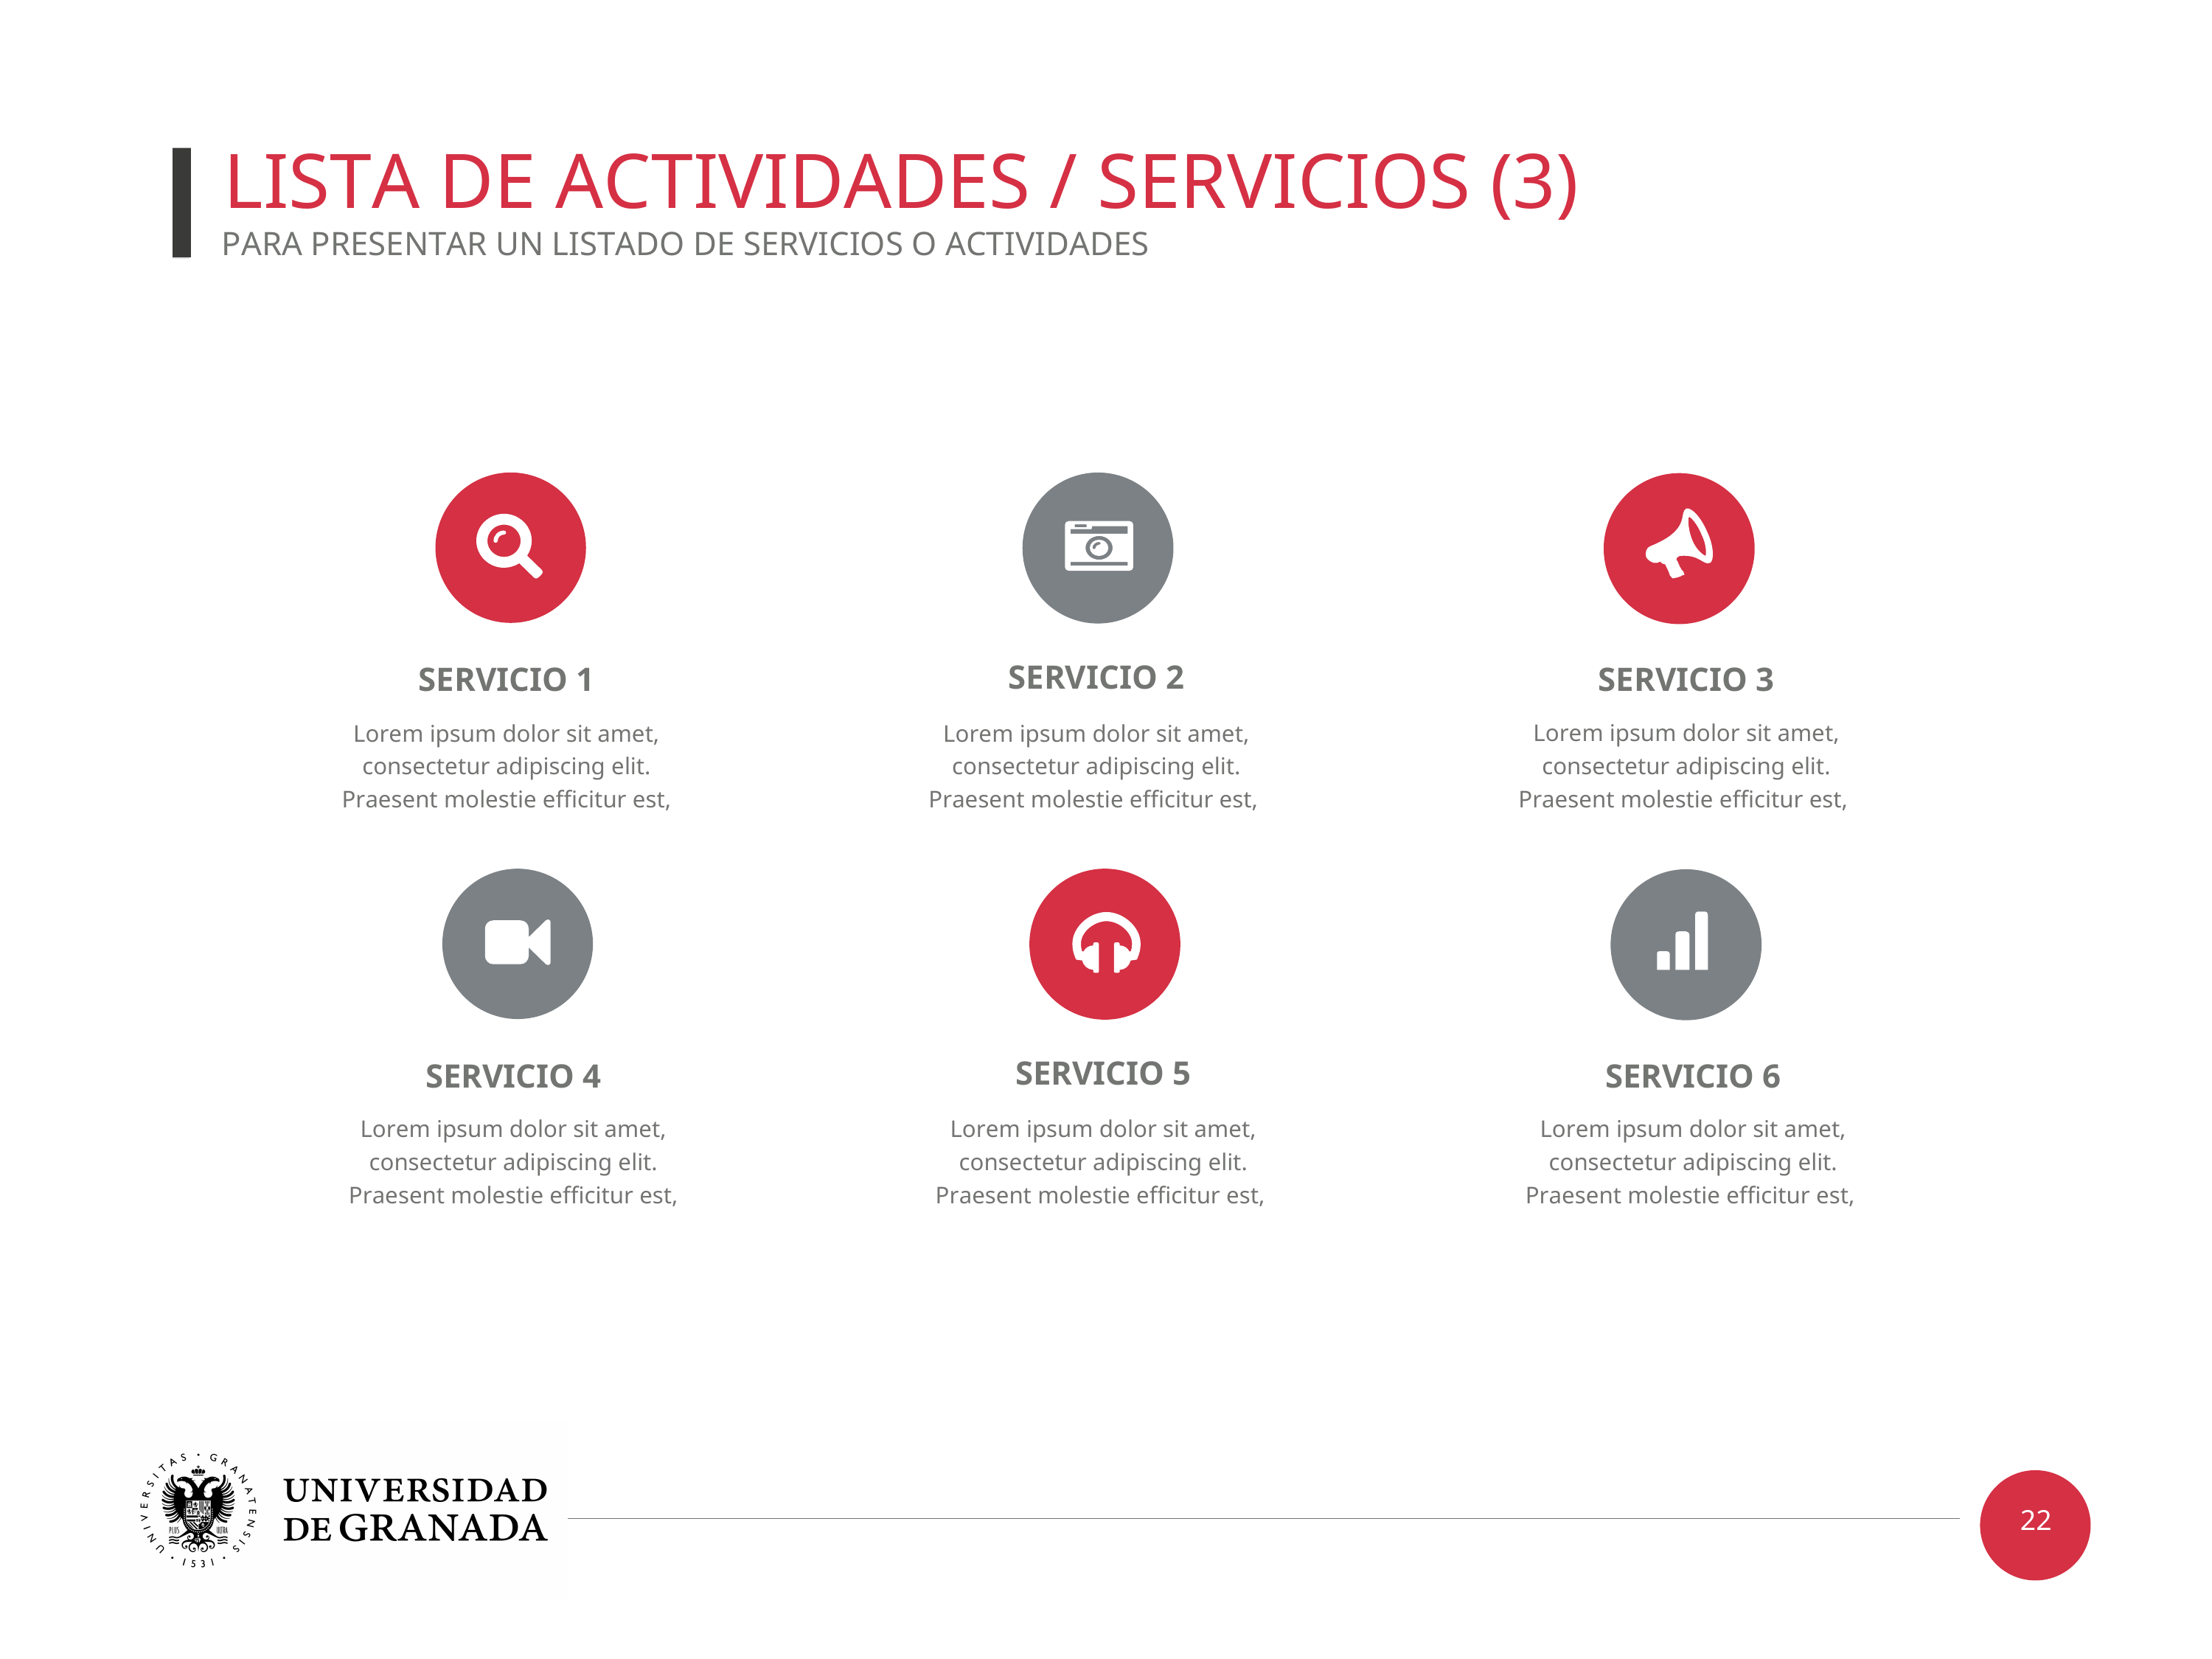

LISTA DE ACTIVIDADES / SERVICIOS (3)
PARA PRESENTAR UN LISTADO DE SERVICIOS O ACTIVIDADES
SERVICIO 2
SERVICIO 1
SERVICIO 3
Lorem ipsum dolor sit amet, consectetur adipiscing elit. Praesent molestie efficitur est,
Lorem ipsum dolor sit amet, consectetur adipiscing elit. Praesent molestie efficitur est,
Lorem ipsum dolor sit amet, consectetur adipiscing elit. Praesent molestie efficitur est,
SERVICIO 5
SERVICIO 4
SERVICIO 6
Lorem ipsum dolor sit amet, consectetur adipiscing elit. Praesent molestie efficitur est,
Lorem ipsum dolor sit amet, consectetur adipiscing elit. Praesent molestie efficitur est,
Lorem ipsum dolor sit amet, consectetur adipiscing elit. Praesent molestie efficitur est,